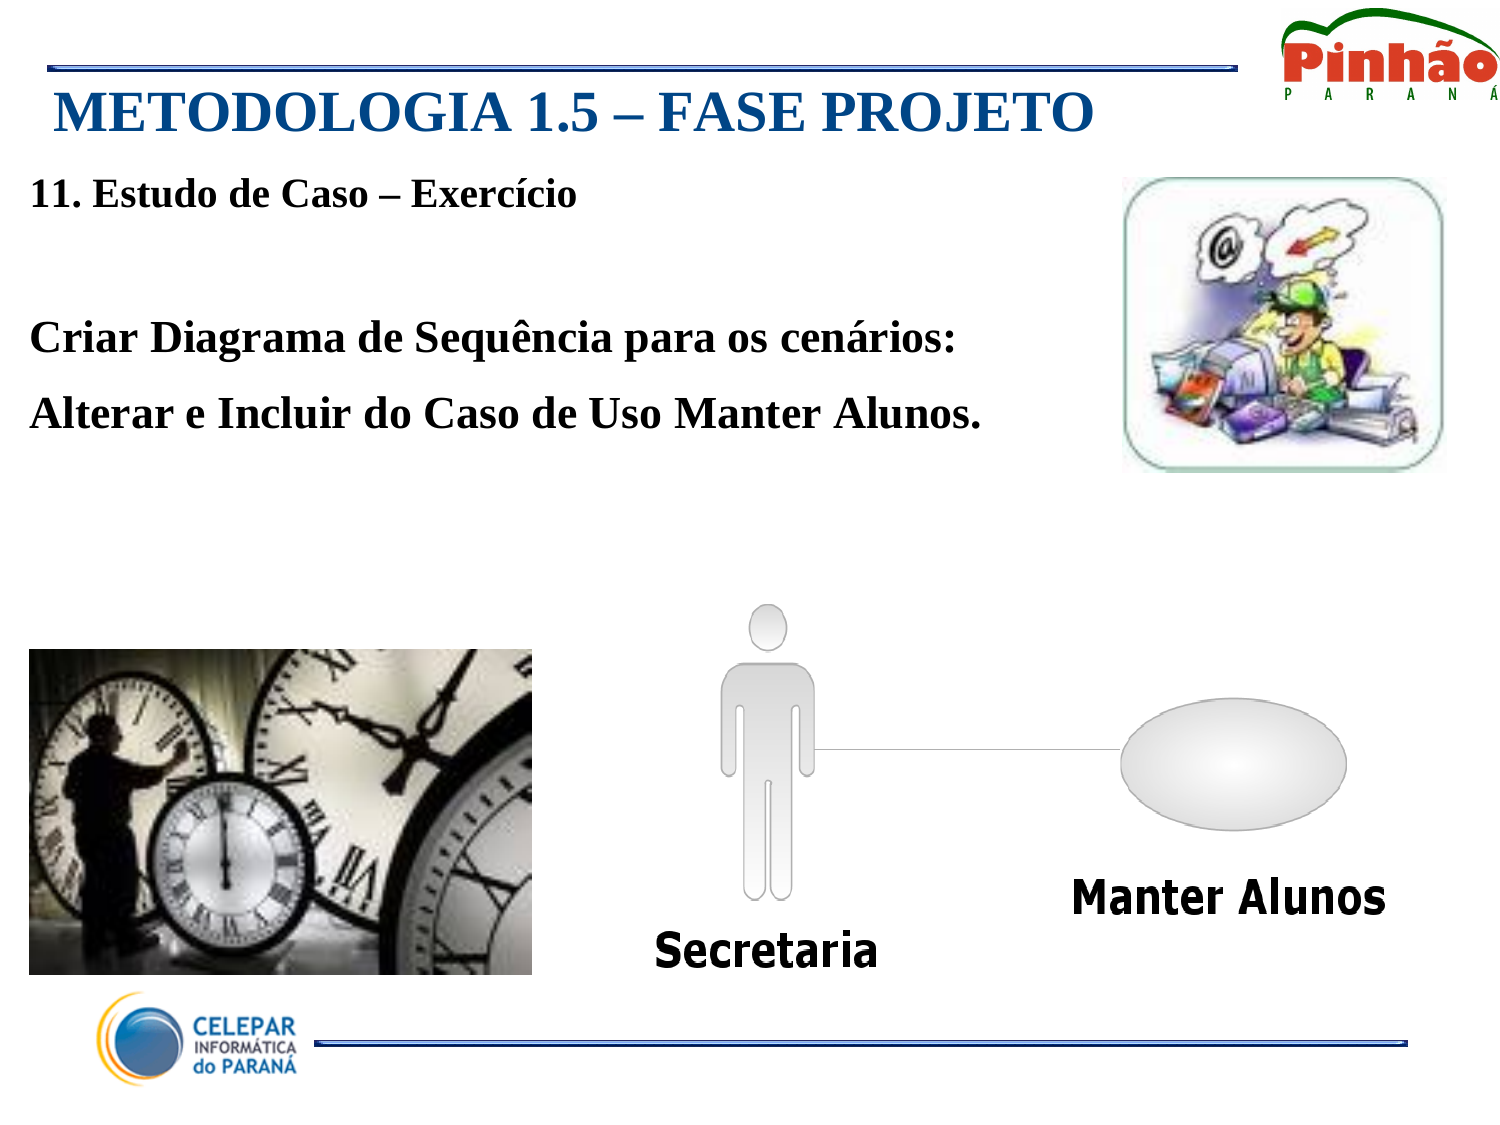

METODOLOGIA 1.5 – FASE PROJETO
11. Estudo de Caso – Exercício
Criar Diagrama de Sequência para os cenários:
Alterar e Incluir do Caso de Uso Manter Alunos.